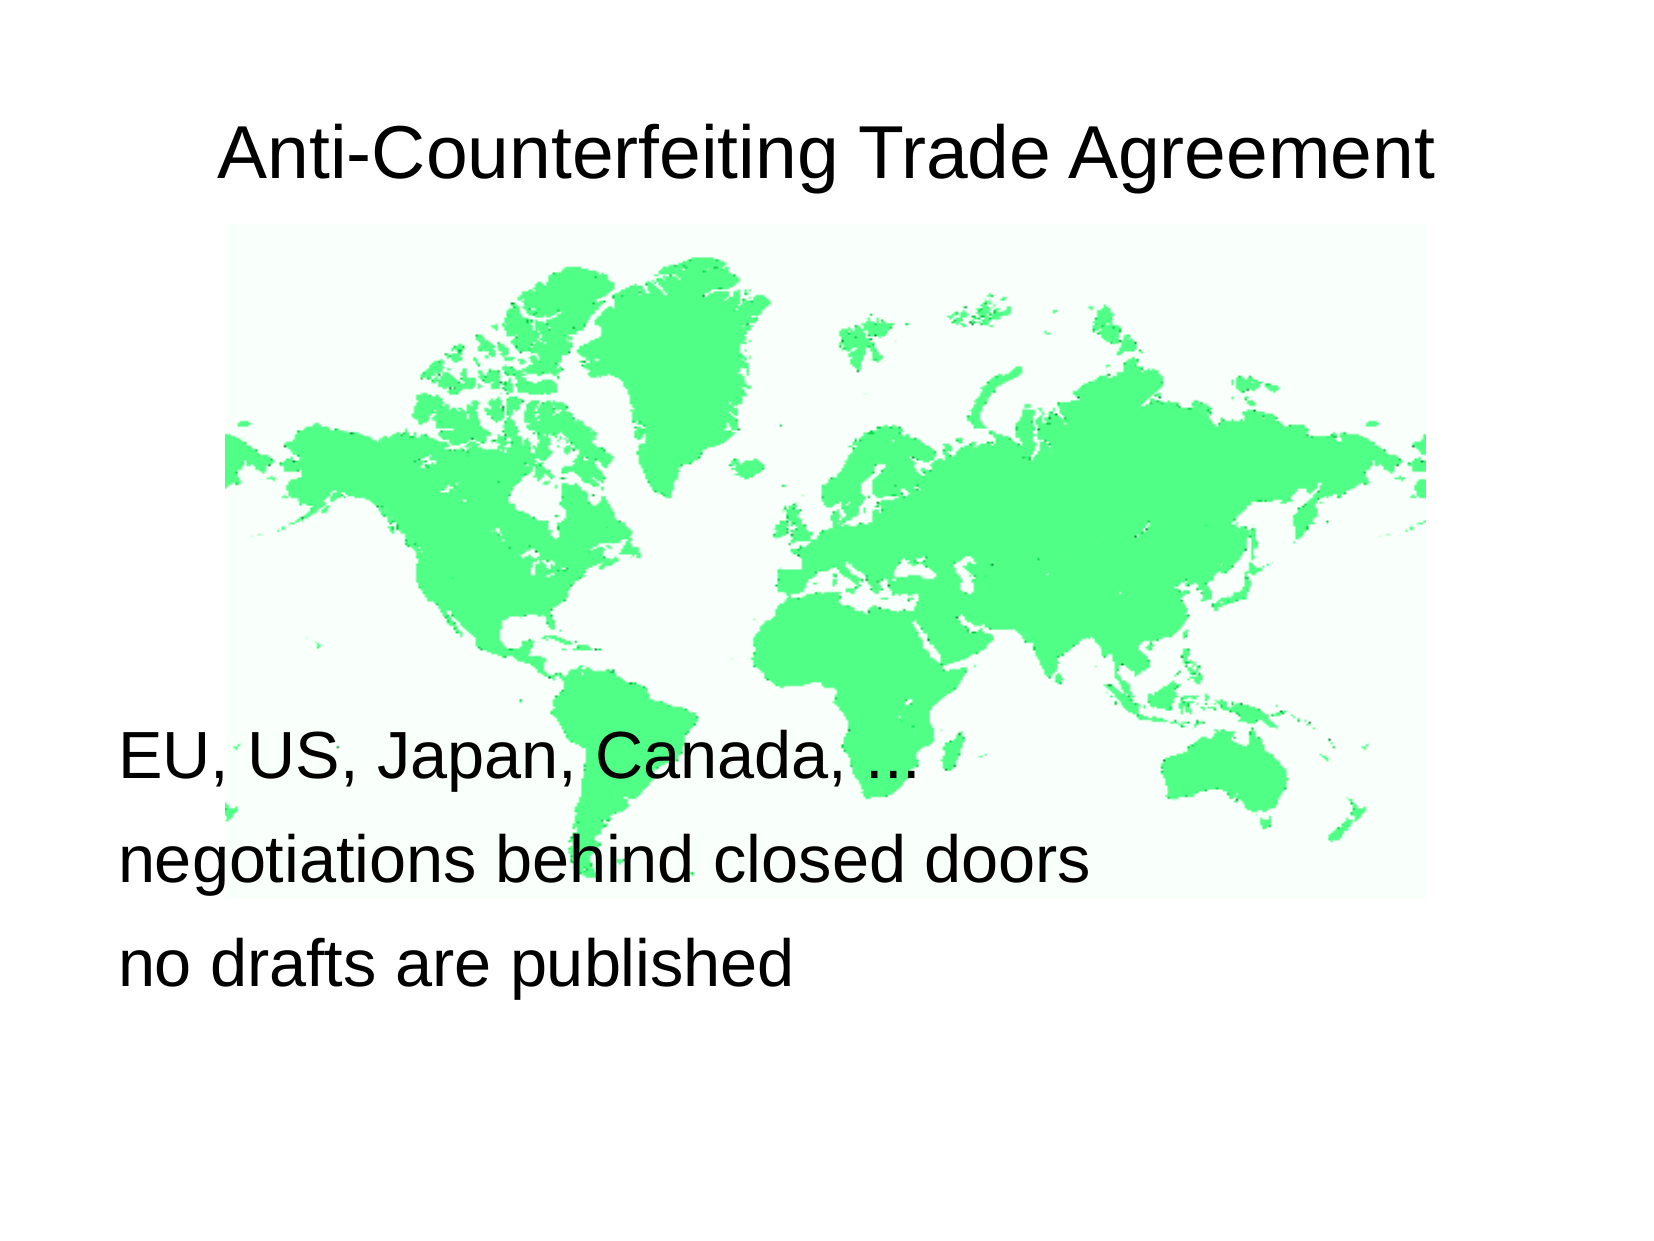

# Anti-Counterfeiting Trade Agreement
EU, US, Japan, Canada, ...
negotiations behind closed doors
no drafts are published